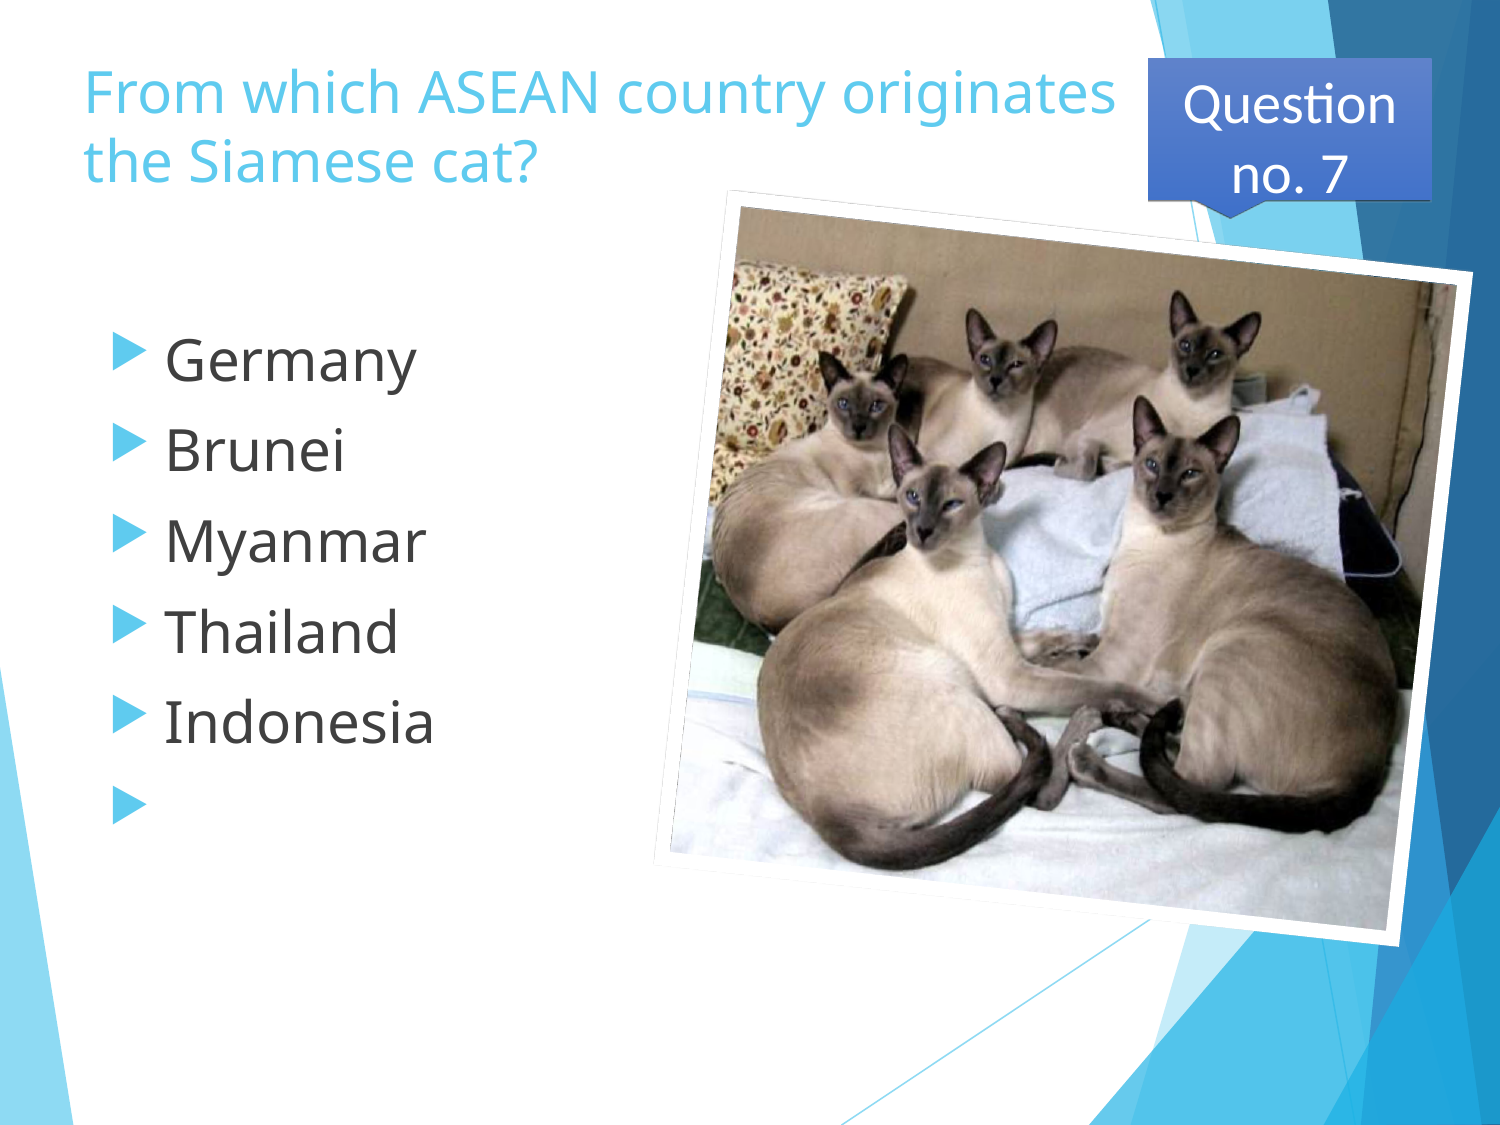

# From which ASEAN country originates the Siamese cat?
Question no. 7
Germany
Brunei
Myanmar
Thailand
Indonesia